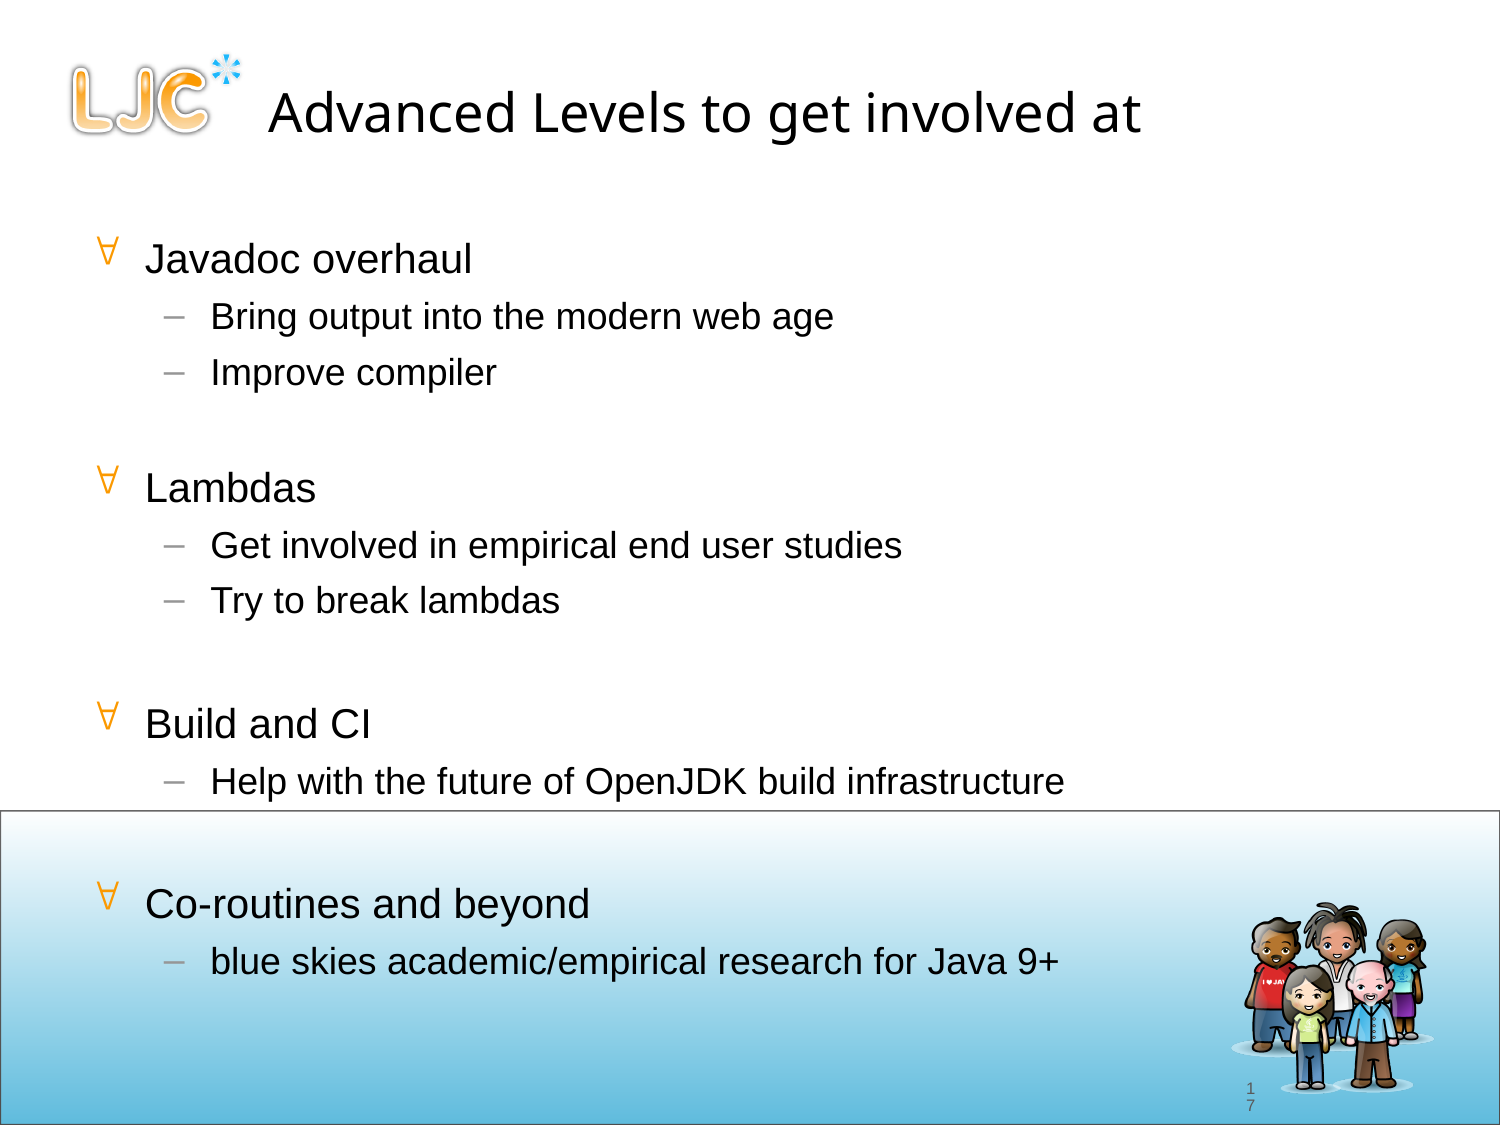

# Advanced Levels to get involved at
Javadoc overhaul
Bring output into the modern web age
Improve compiler
Lambdas
Get involved in empirical end user studies
Try to break lambdas
Build and CI
Help with the future of OpenJDK build infrastructure
Co-routines and beyond
blue skies academic/empirical research for Java 9+
17